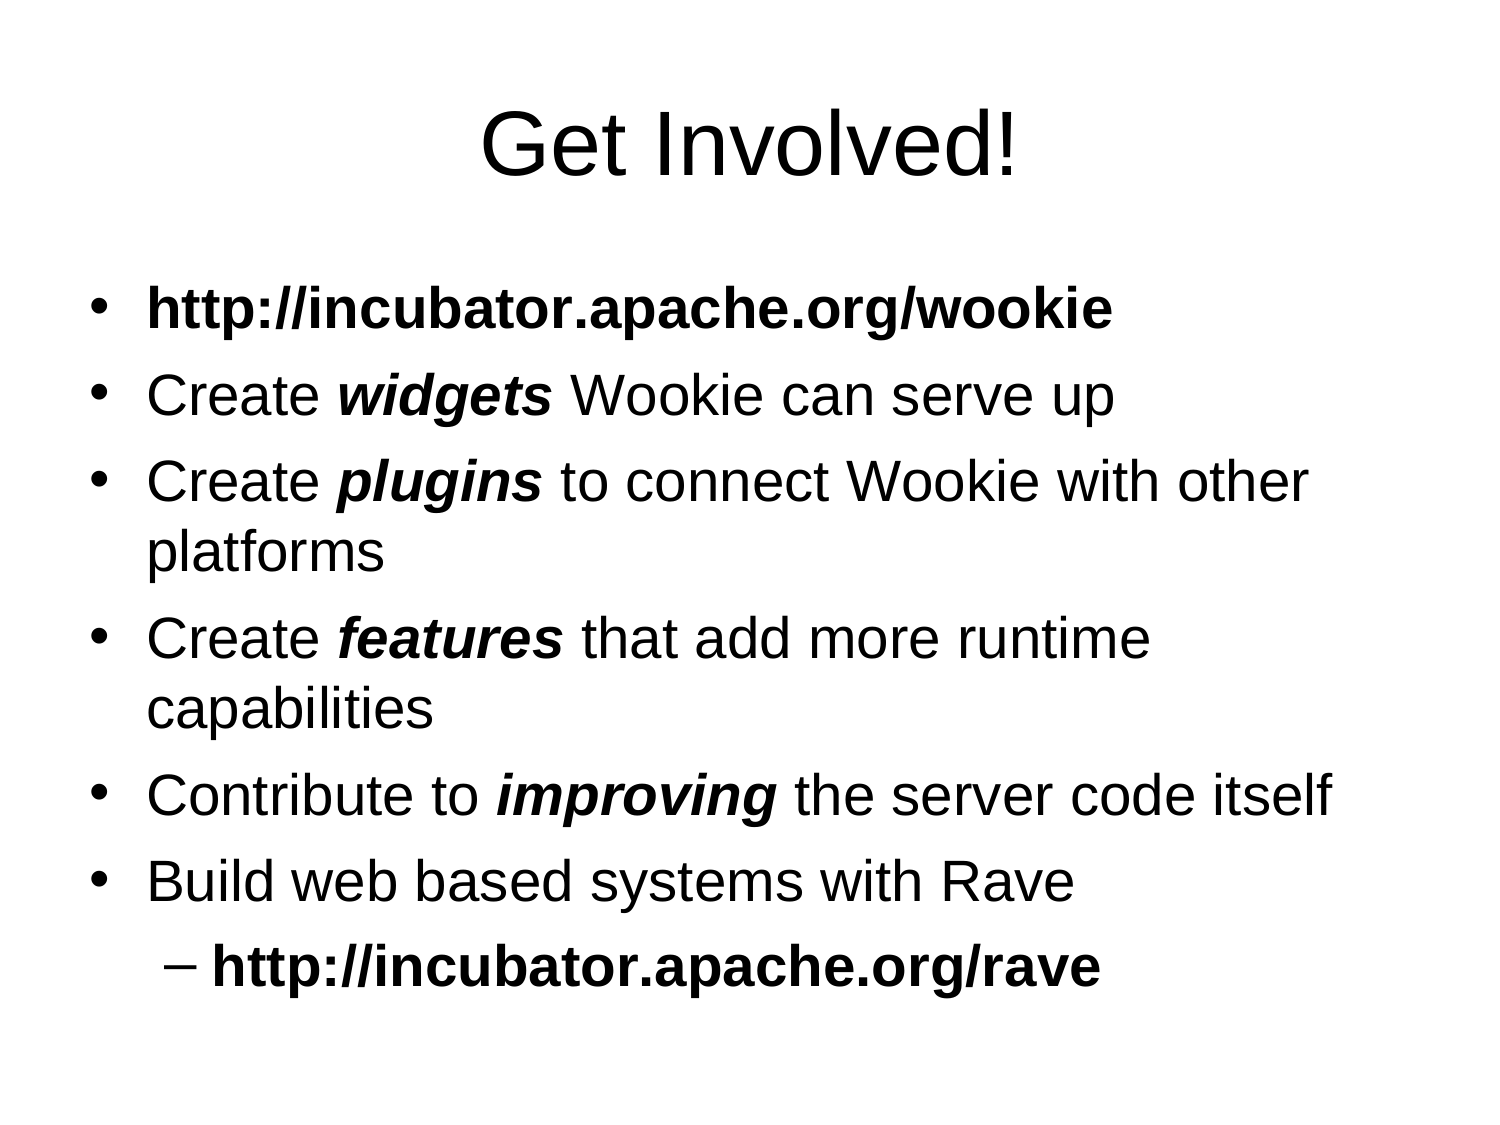

# Get Involved!
http://incubator.apache.org/wookie
Create widgets Wookie can serve up
Create plugins to connect Wookie with other platforms
Create features that add more runtime capabilities
Contribute to improving the server code itself
Build web based systems with Rave
http://incubator.apache.org/rave